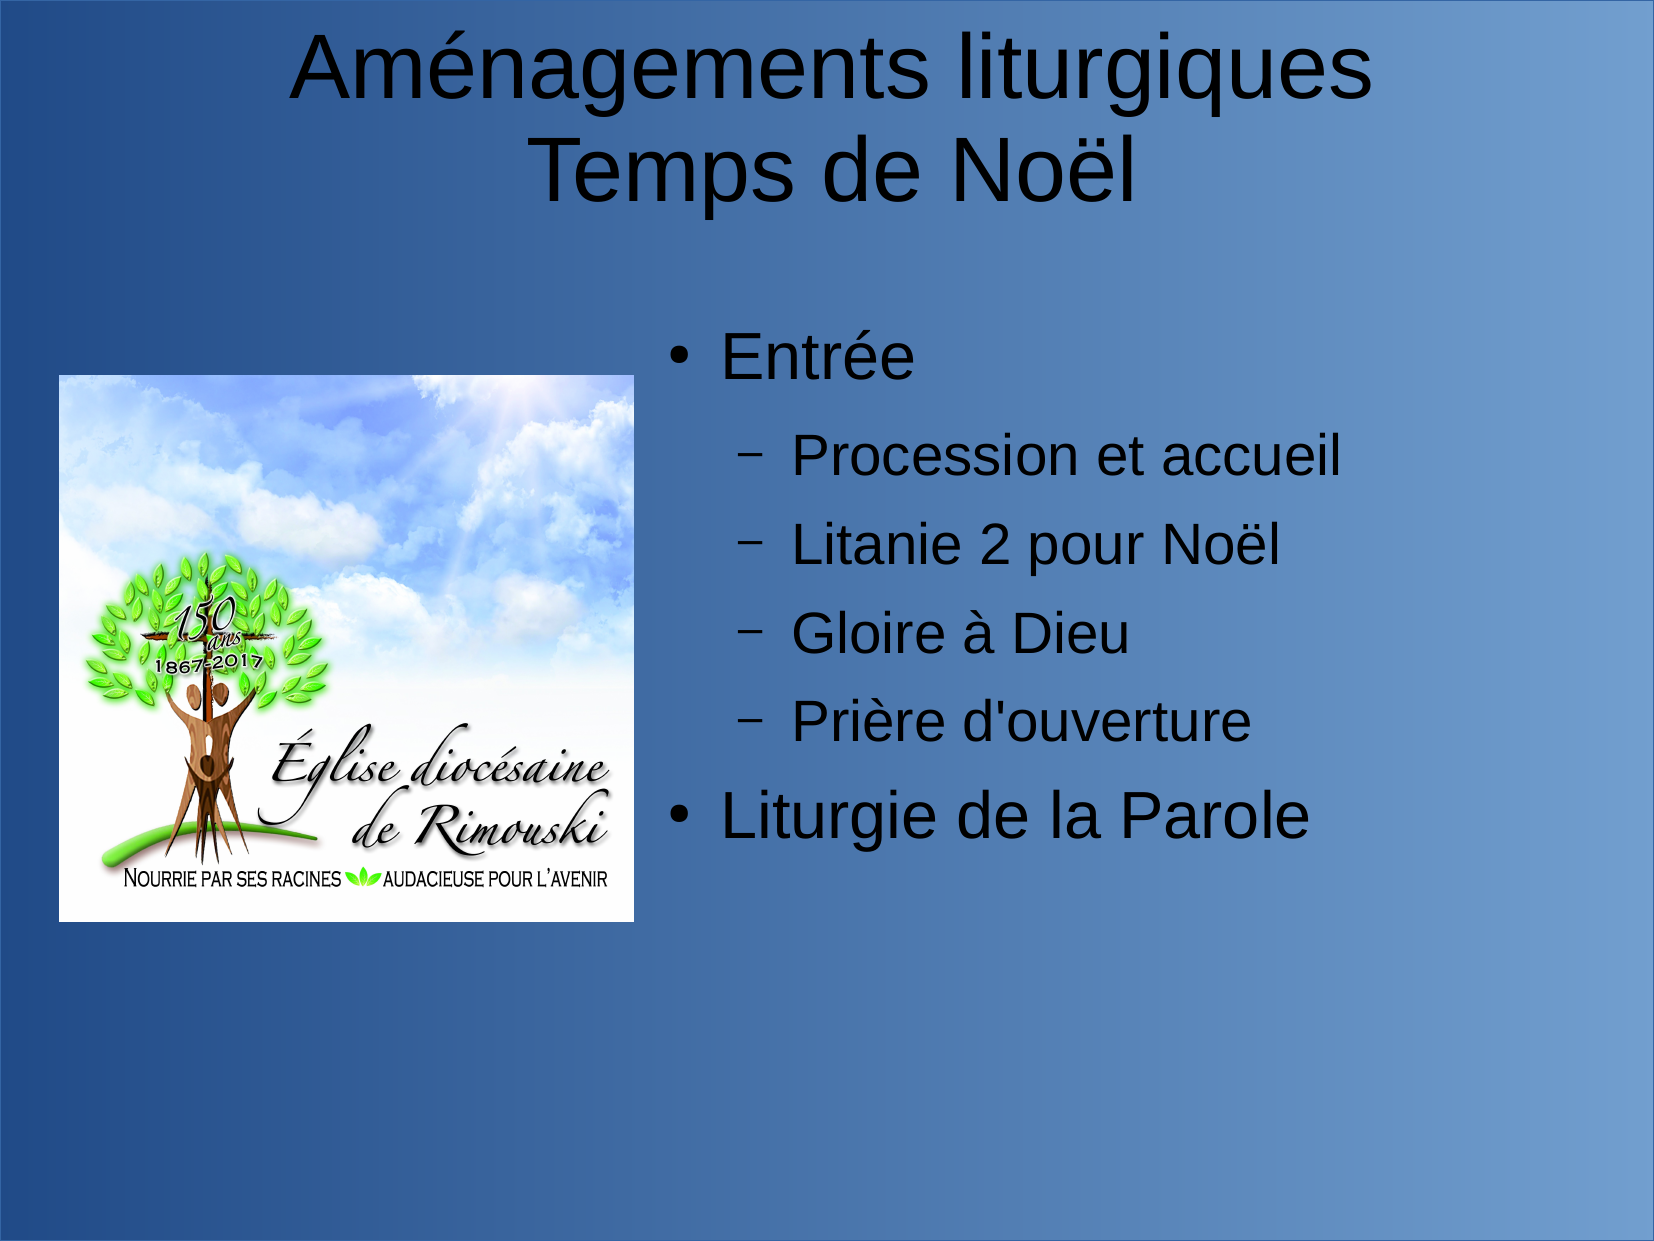

# Aménagements liturgiques Temps de Noël
Entrée
Procession et accueil
Litanie 2 pour Noël
Gloire à Dieu
Prière d'ouverture
Liturgie de la Parole